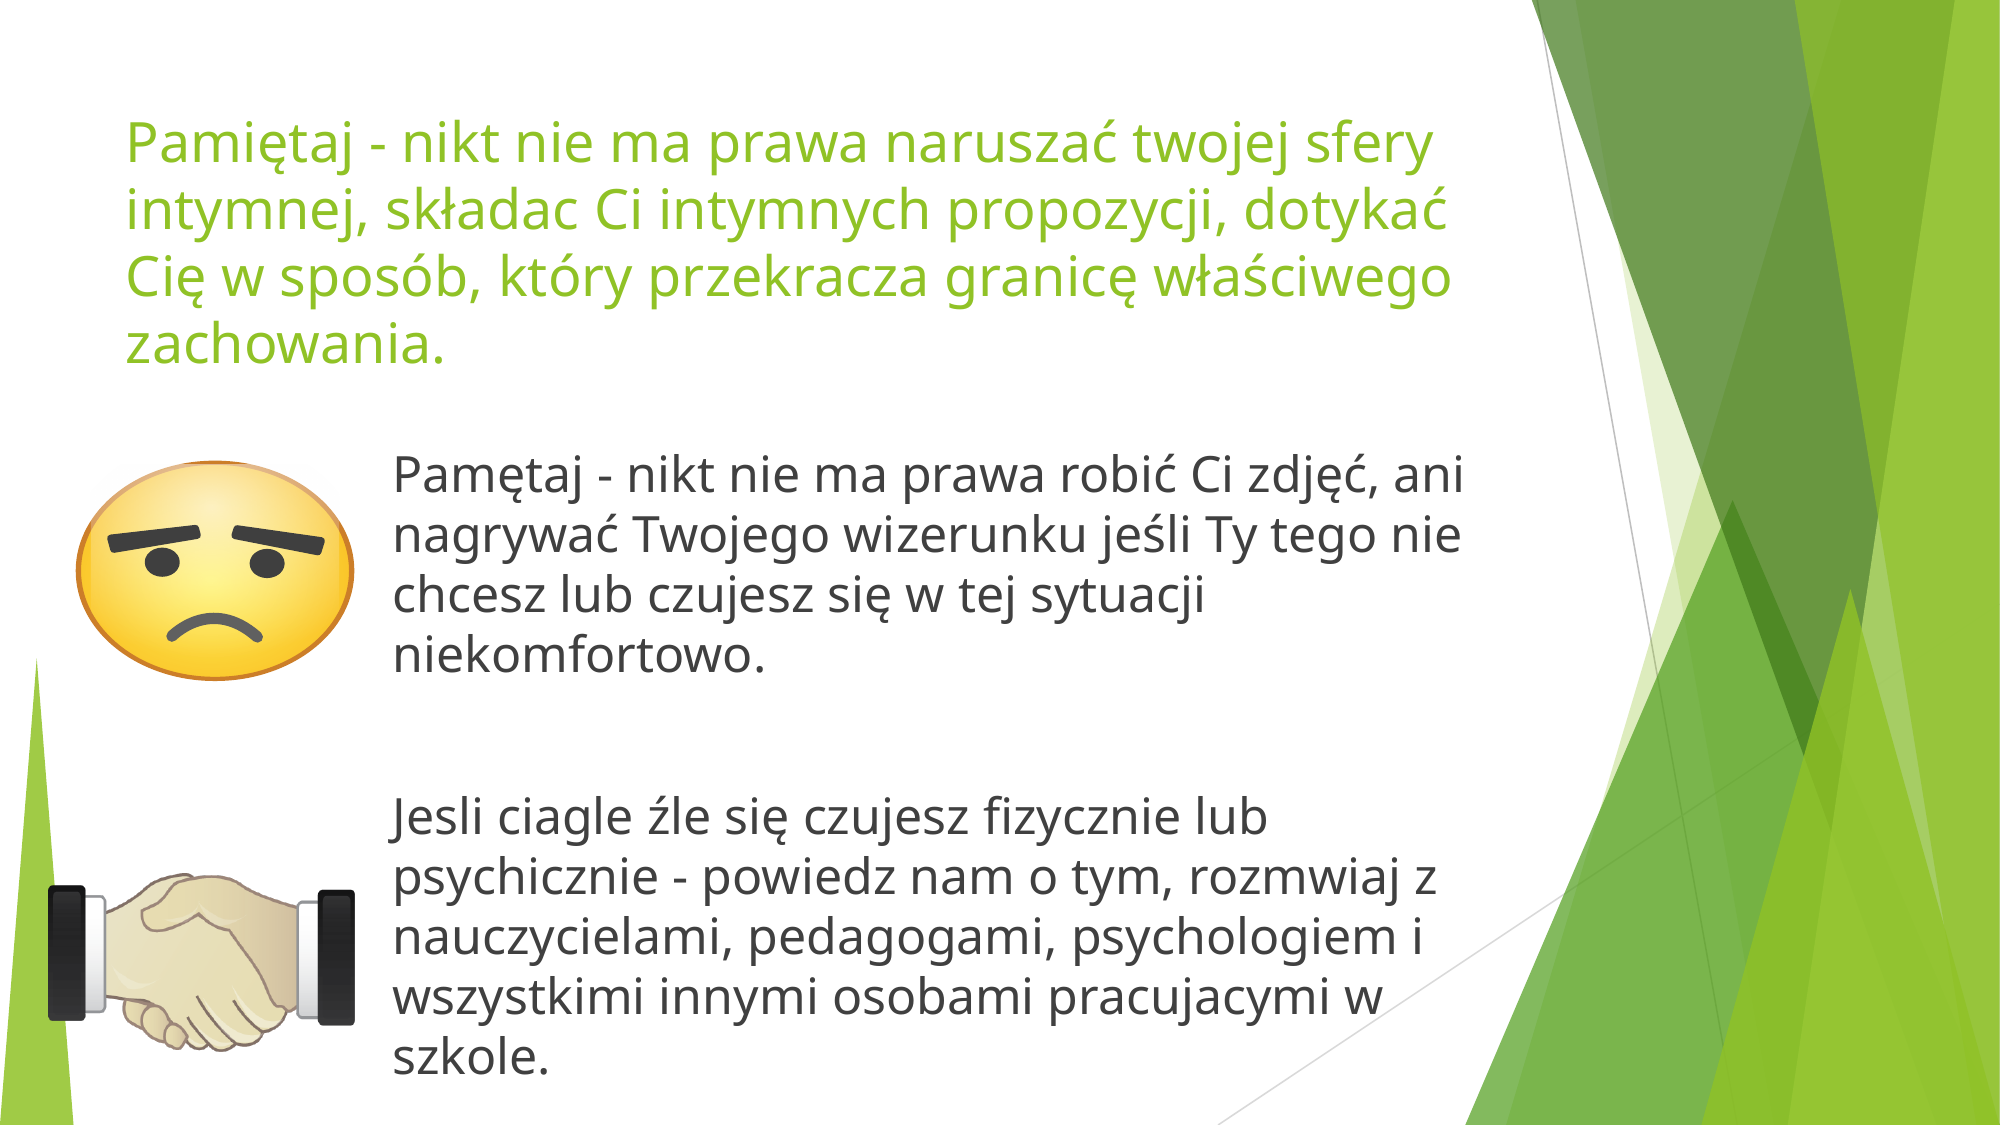

# Pamiętaj - nikt nie ma prawa naruszać twojej sfery intymnej, składac Ci intymnych propozycji, dotykać Cię w sposób, który przekracza granicę właściwego zachowania.
Pamętaj - nikt nie ma prawa robić Ci zdjęć, ani nagrywać Twojego wizerunku jeśli Ty tego nie chcesz lub czujesz się w tej sytuacji niekomfortowo.
Jesli ciagle źle się czujesz fizycznie lub psychicznie - powiedz nam o tym, rozmwiaj z nauczycielami, pedagogami, psychologiem i wszystkimi innymi osobami pracujacymi w szkole.